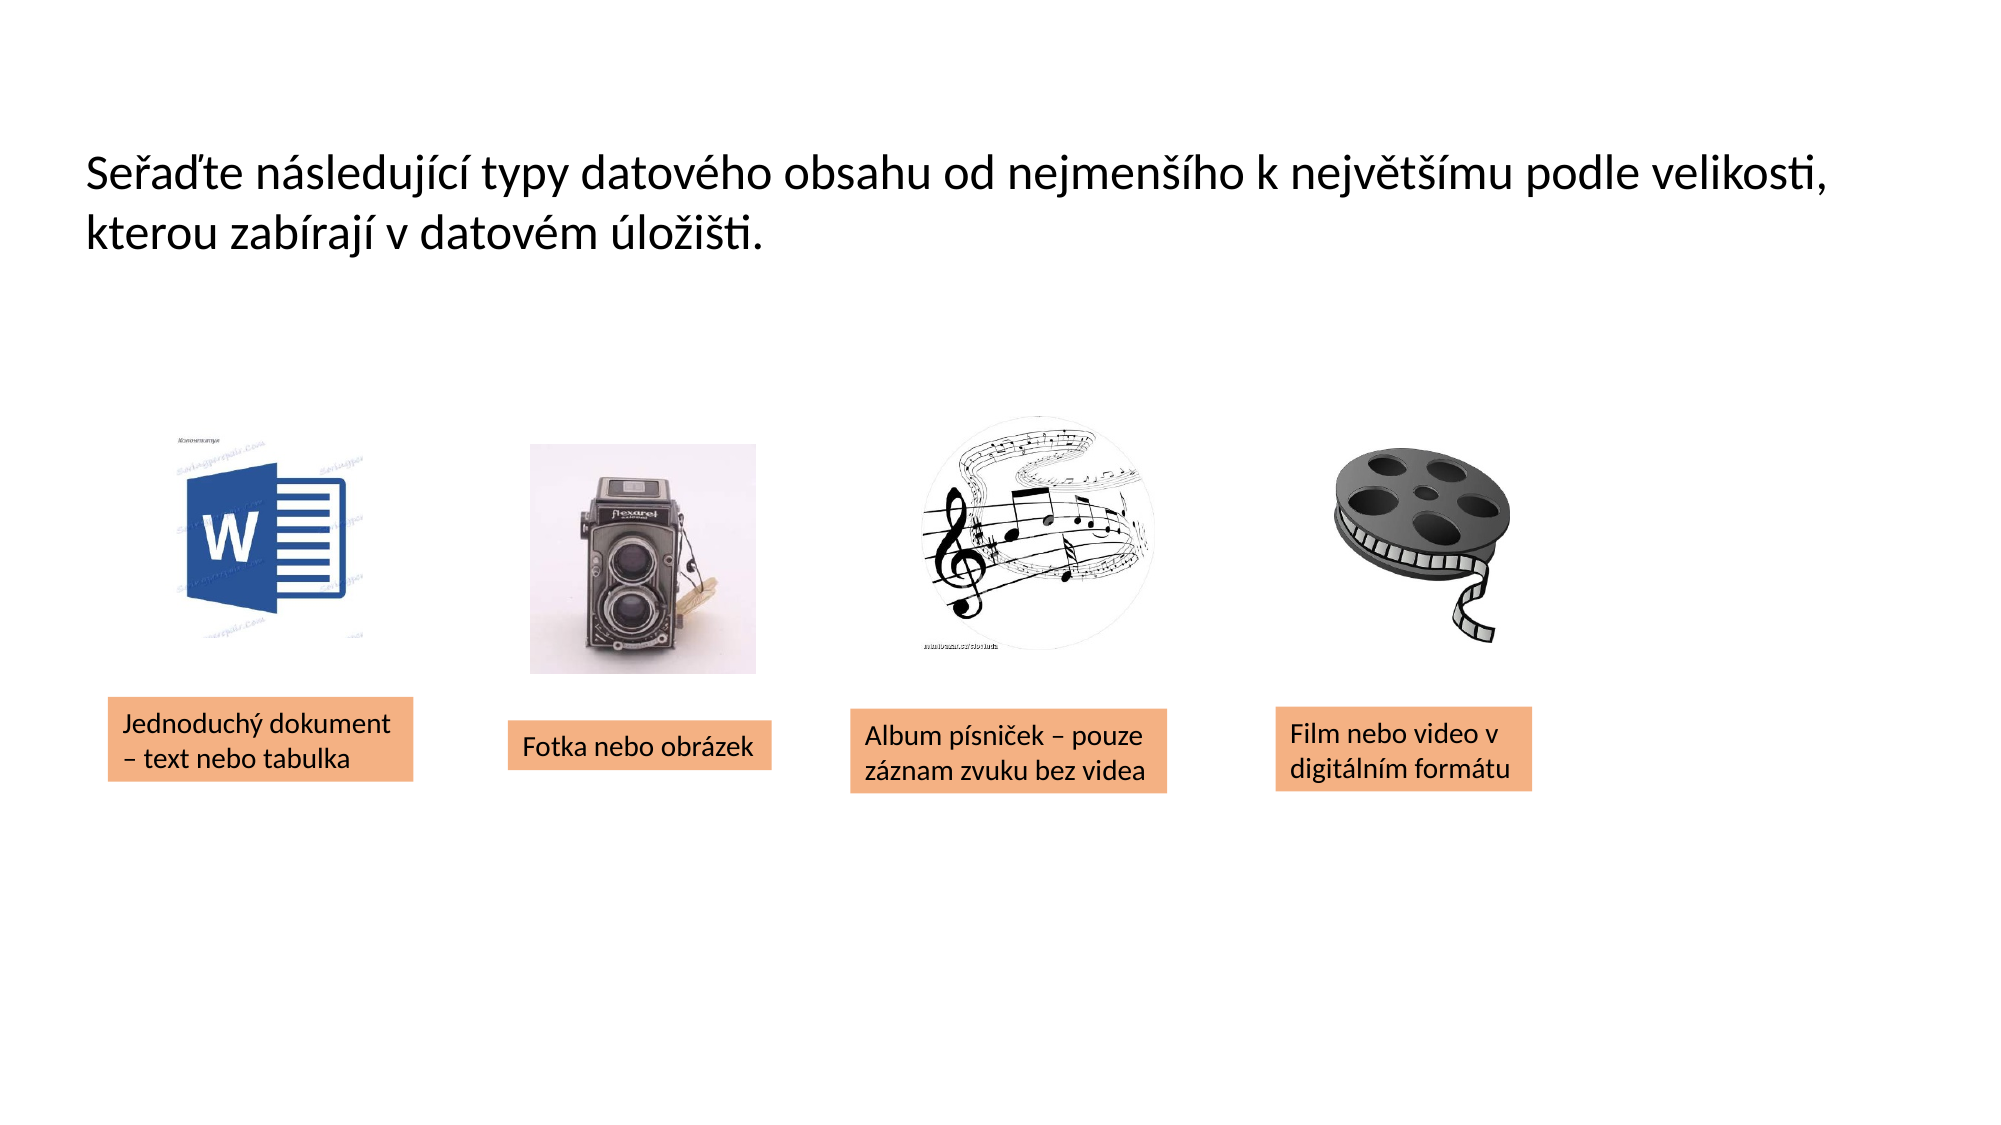

Seřaďte následující typy datového obsahu od nejmenšího k největšímu podle velikosti, kterou zabírají v datovém úložišti.
Jednoduchý dokument – text nebo tabulka
Film nebo video v digitálním formátu
Album písniček – pouze záznam zvuku bez videa
Fotka nebo obrázek